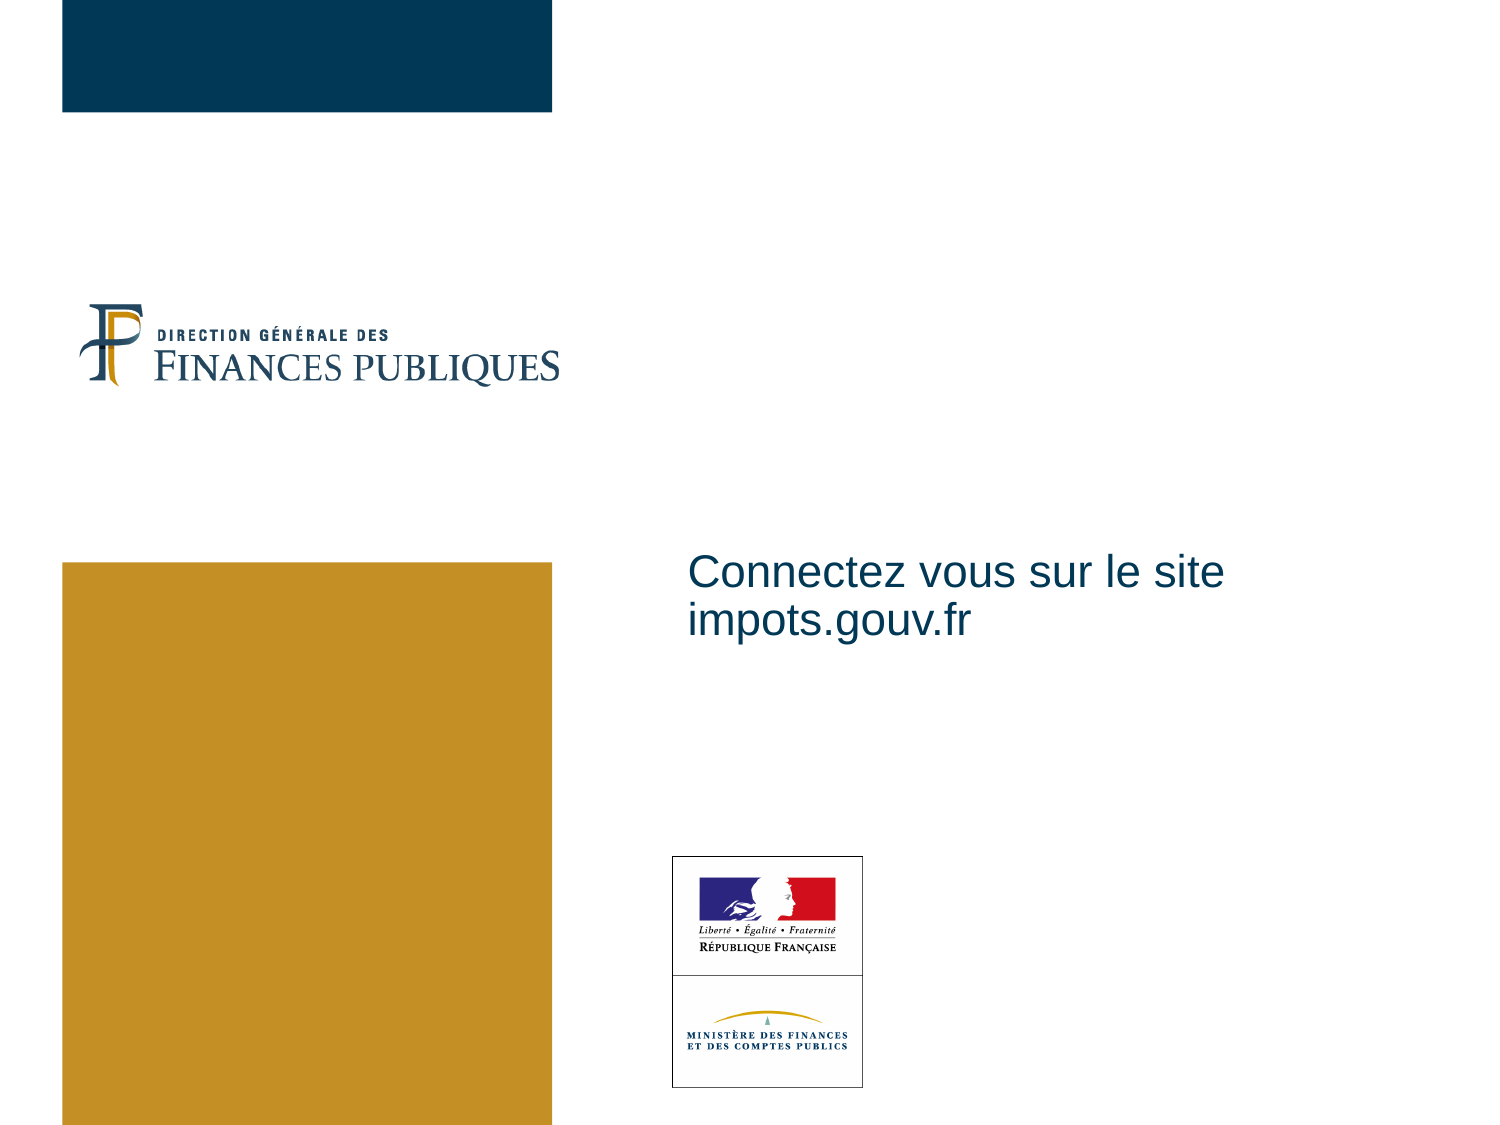

# Connectez vous sur le site impots.gouv.fr